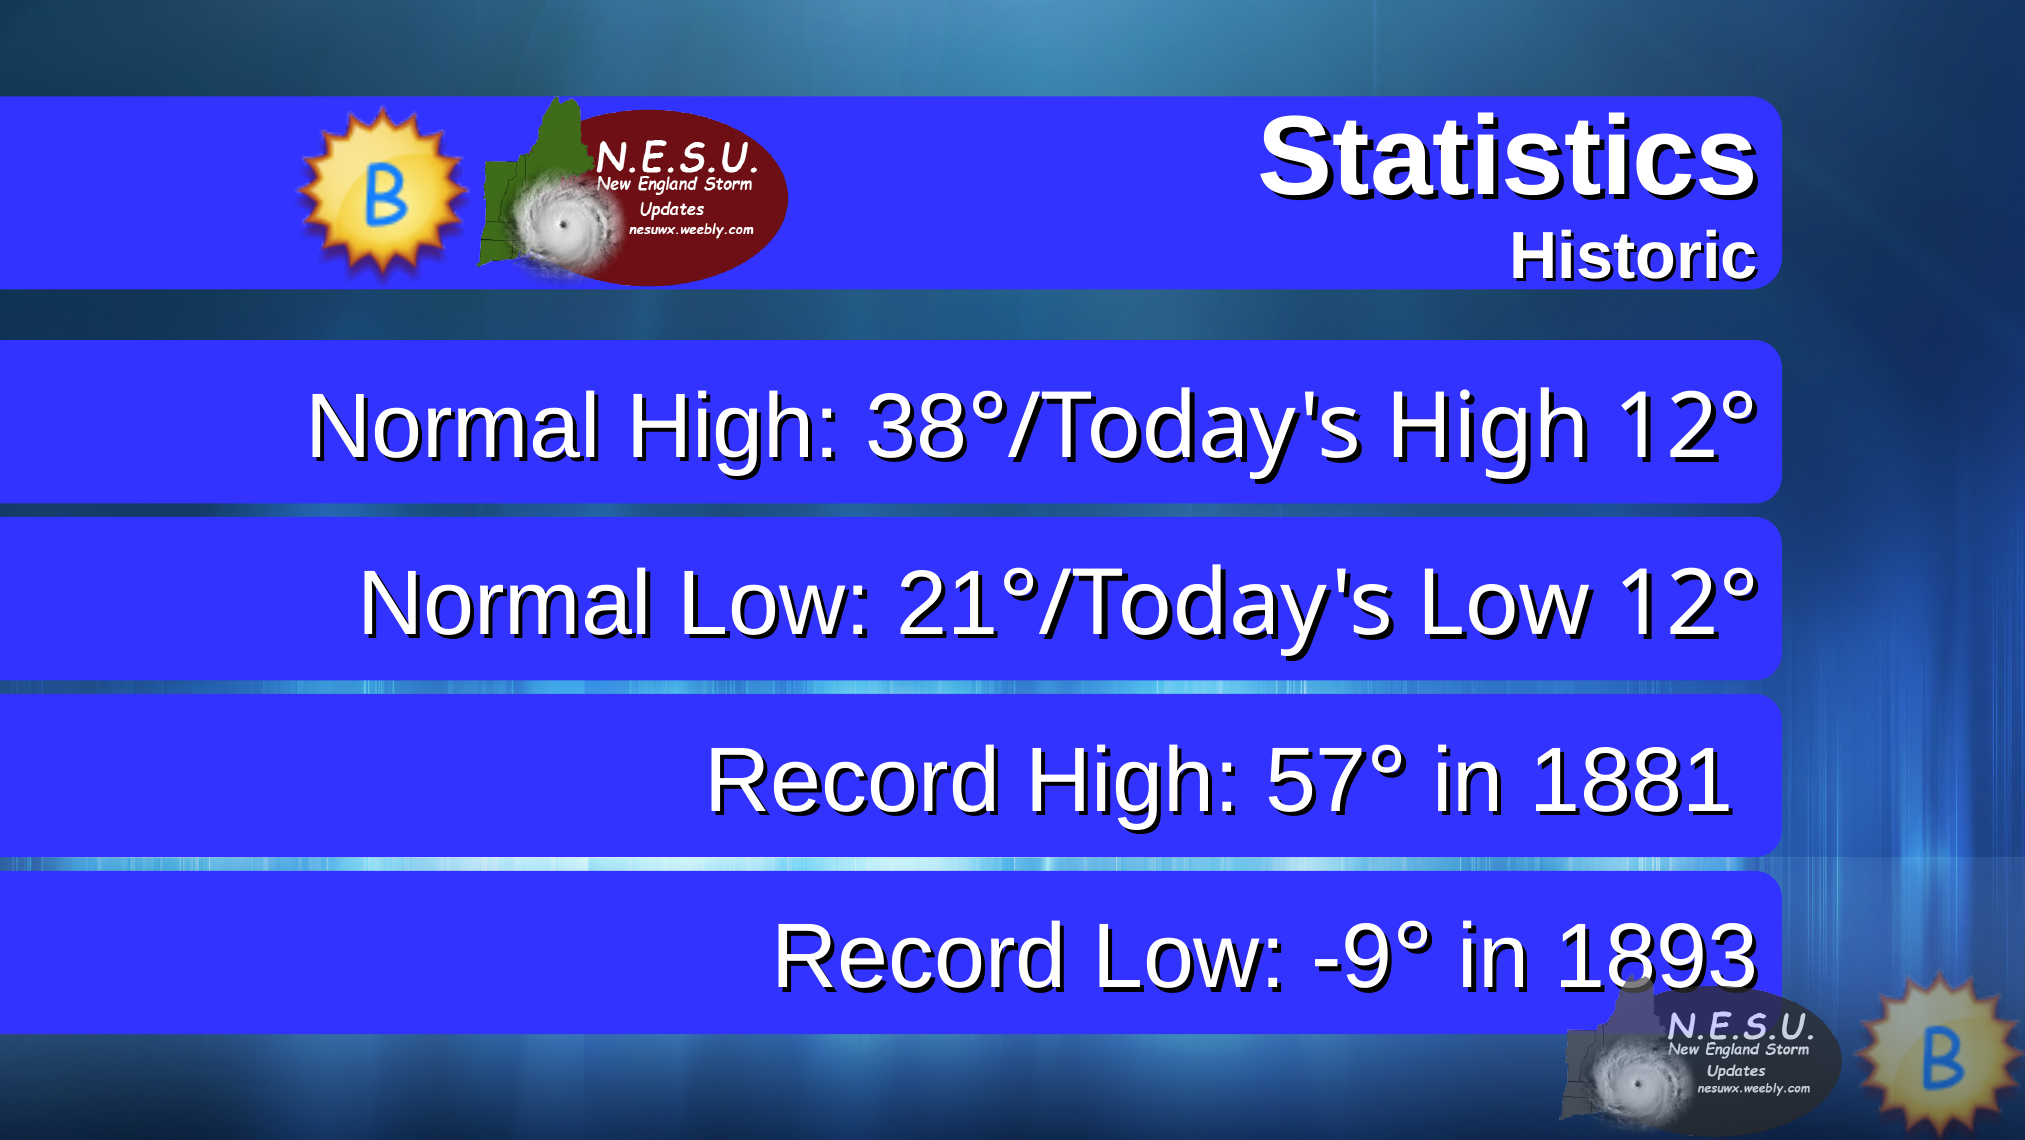

Statistics
Historic
Normal High: 38°/Today's High 12°
Normal Low: 21°/Today's Low 12°
Record High: 57° in 1881
Record Low: -9° in 1893